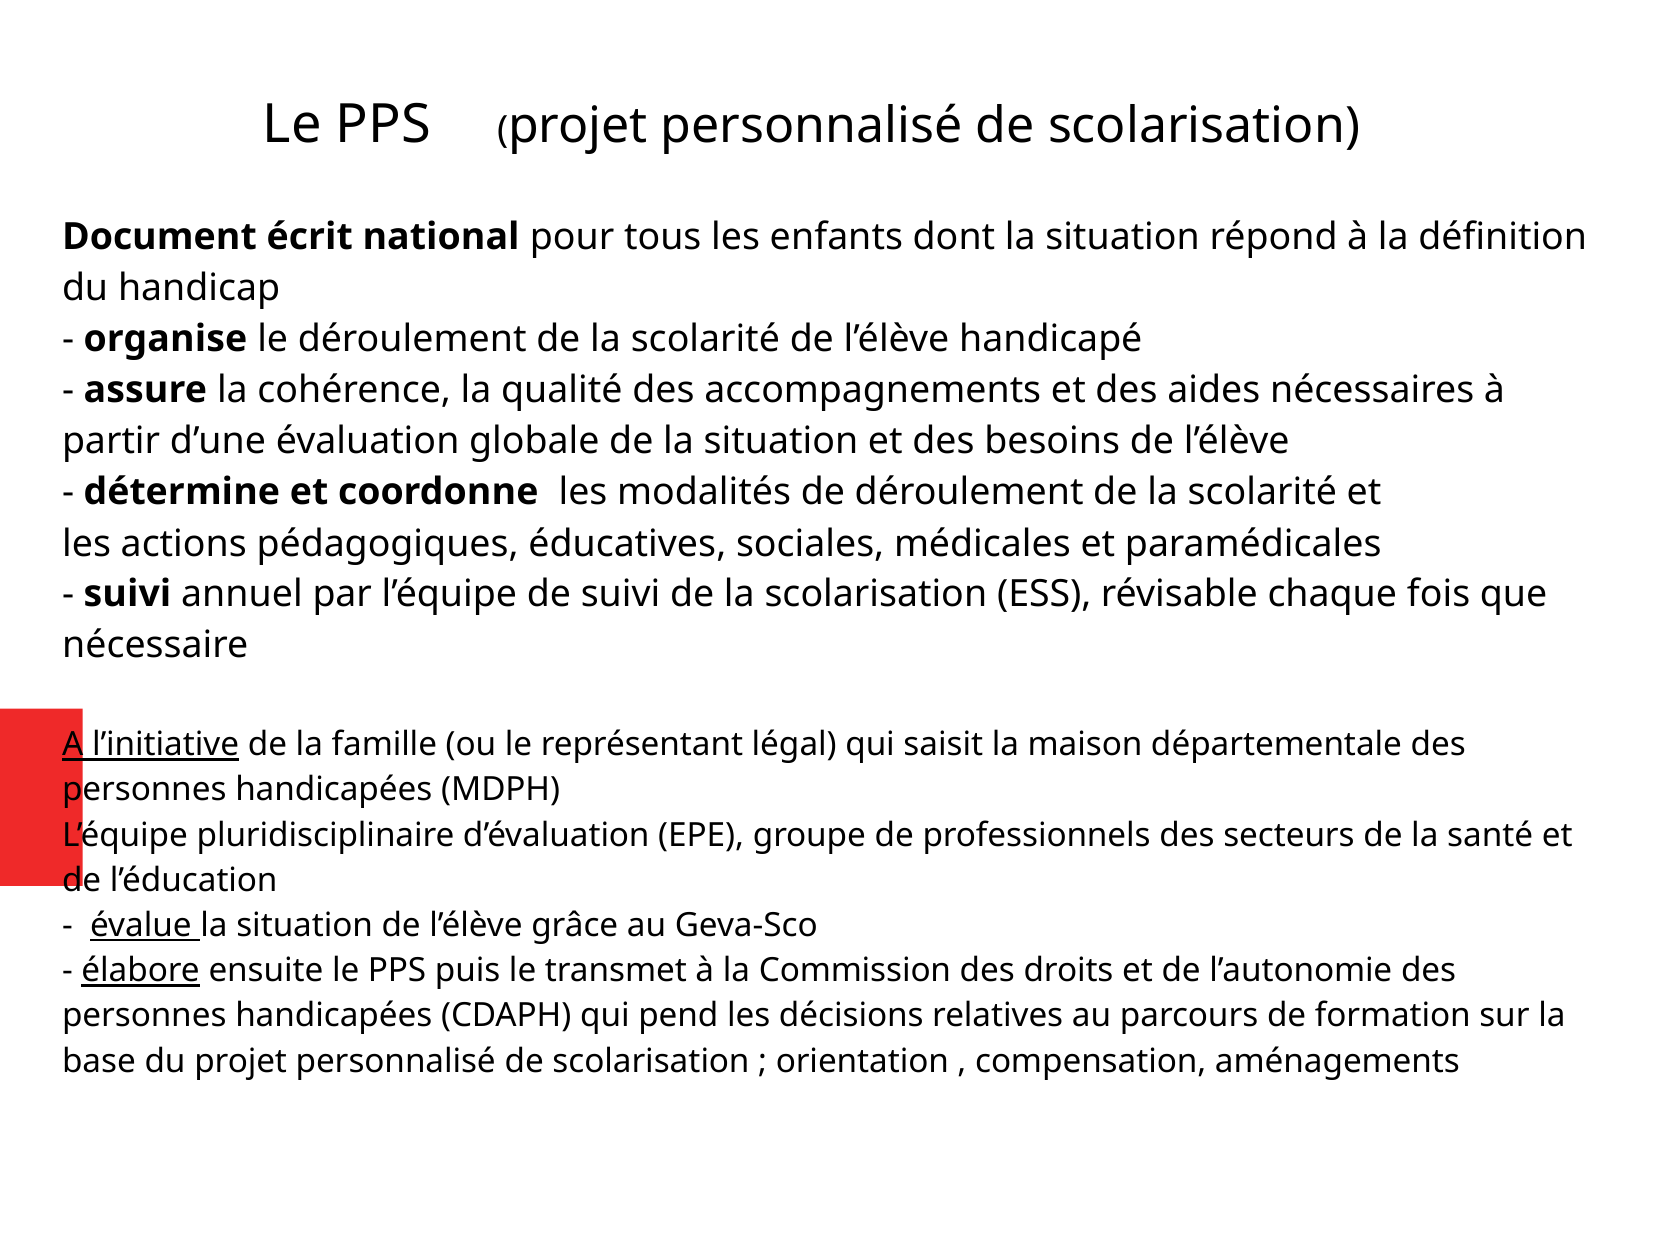

Le PPS (projet personnalisé de scolarisation)
Document écrit national pour tous les enfants dont la situation répond à la définition du handicap
- organise le déroulement de la scolarité de l’élève handicapé
- assure la cohérence, la qualité des accompagnements et des aides nécessaires à partir d’une évaluation globale de la situation et des besoins de l’élève
- détermine et coordonne les modalités de déroulement de la scolarité et
les actions pédagogiques, éducatives, sociales, médicales et paramédicales
- suivi annuel par l’équipe de suivi de la scolarisation (ESS), révisable chaque fois que nécessaire
A l’initiative de la famille (ou le représentant légal) qui saisit la maison départementale des personnes handicapées (MDPH)
L’équipe pluridisciplinaire d’évaluation (EPE), groupe de professionnels des secteurs de la santé et de l’éducation
- évalue la situation de l’élève grâce au Geva-Sco
- élabore ensuite le PPS puis le transmet à la Commission des droits et de l’autonomie des personnes handicapées (CDAPH) qui pend les décisions relatives au parcours de formation sur la base du projet personnalisé de scolarisation ; orientation , compensation, aménagements